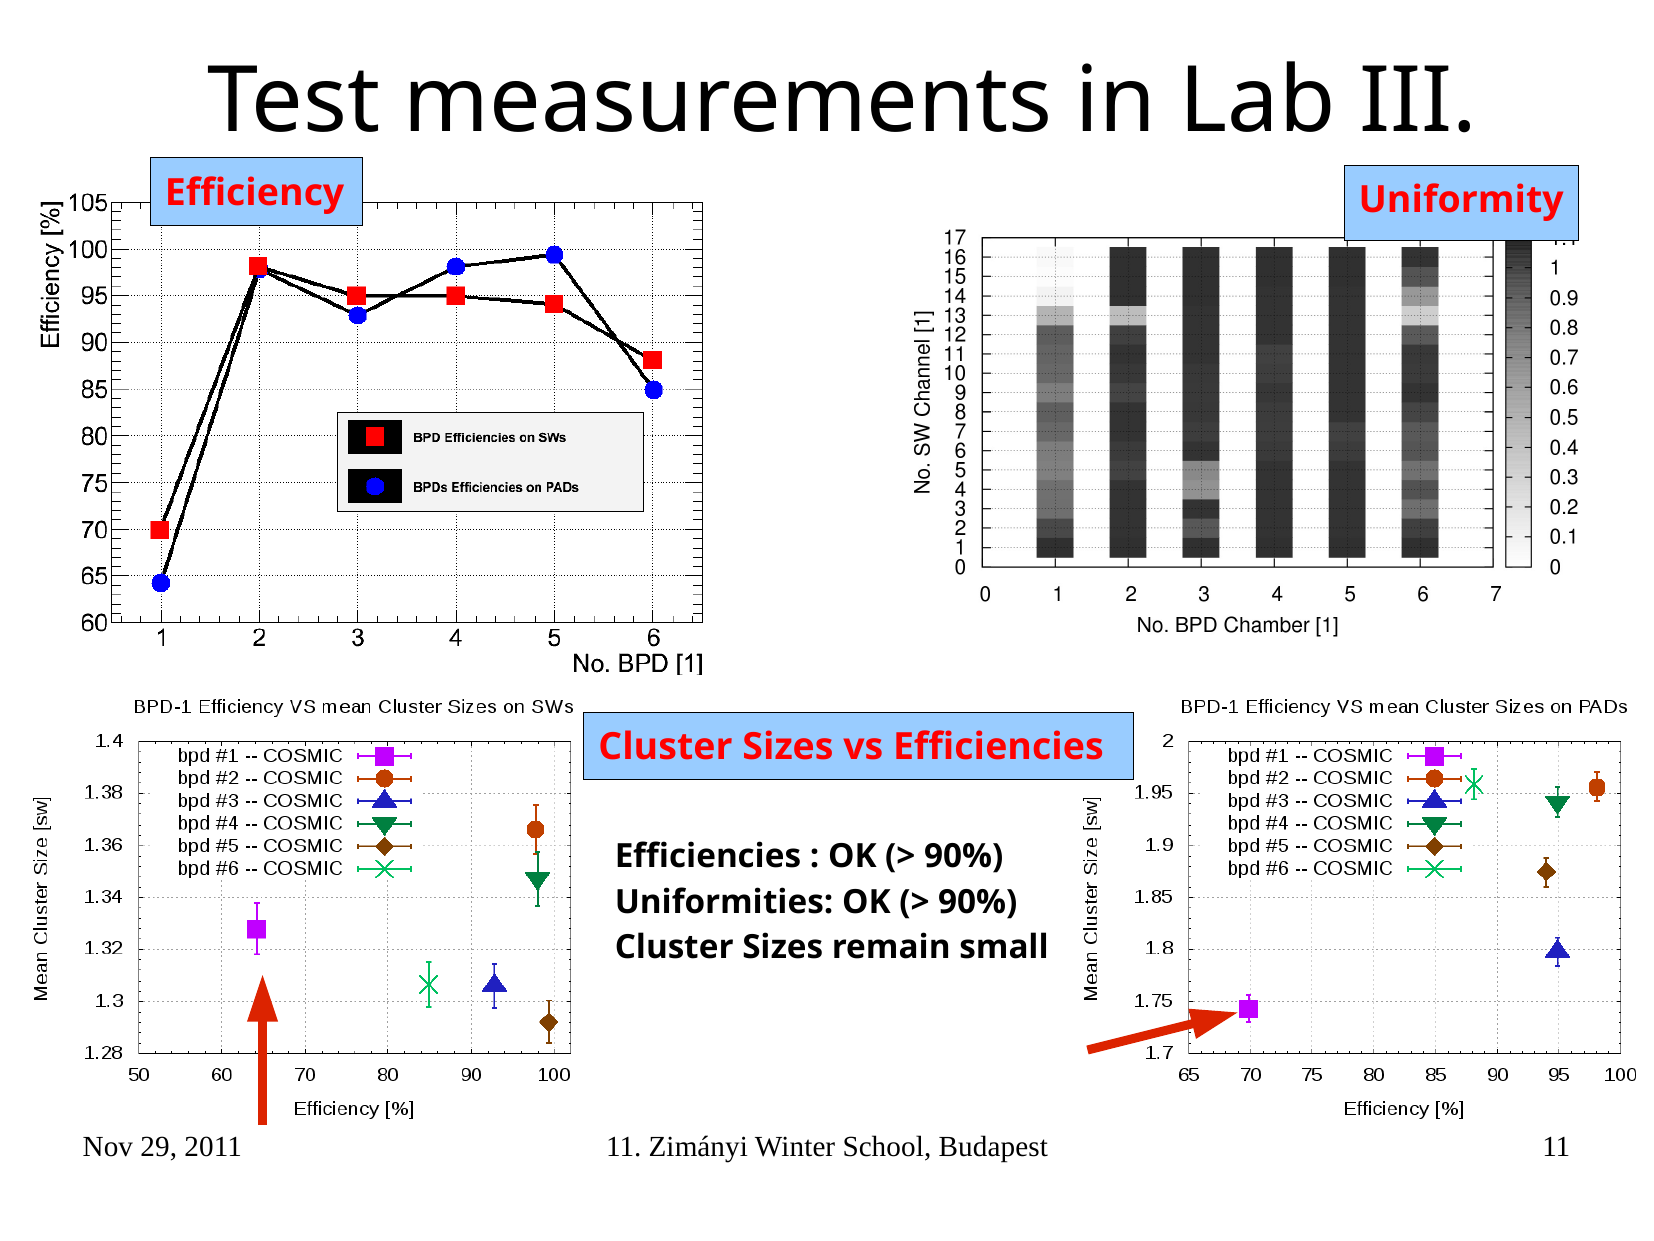

# Test measurements in Lab III.
Efficiency
Uniformity
Cluster Sizes vs Efficiencies
Efficiencies : OK (> 90%)
Uniformities: OK (> 90%)
Cluster Sizes remain small
Nov 29, 2011
11. Zimányi Winter School, Budapest
11